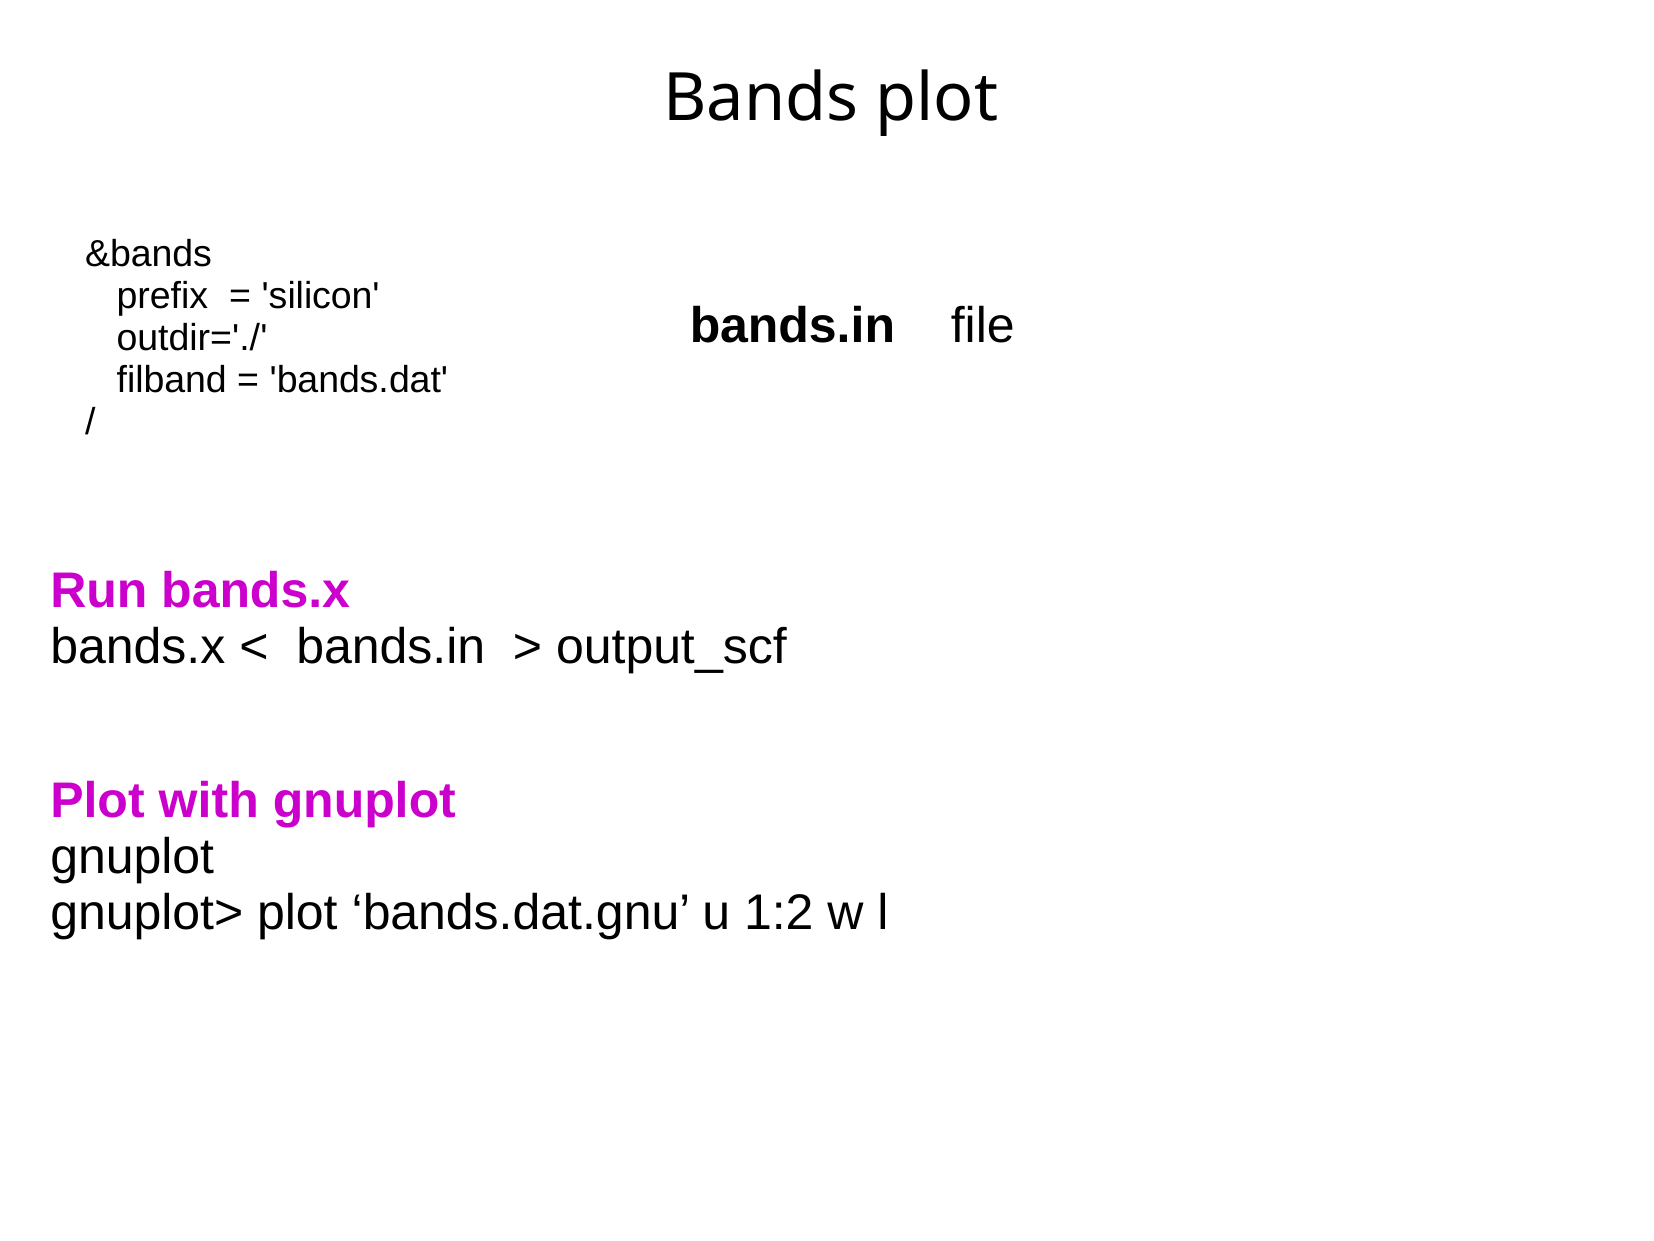

# Bands plot
 &bands
 prefix = 'silicon'
 outdir='./'
 filband = 'bands.dat'
 /
bands.in file
Run bands.x
bands.x < bands.in > output_scf
Plot with gnuplot
gnuplot
gnuplot> plot ‘bands.dat.gnu’ u 1:2 w l